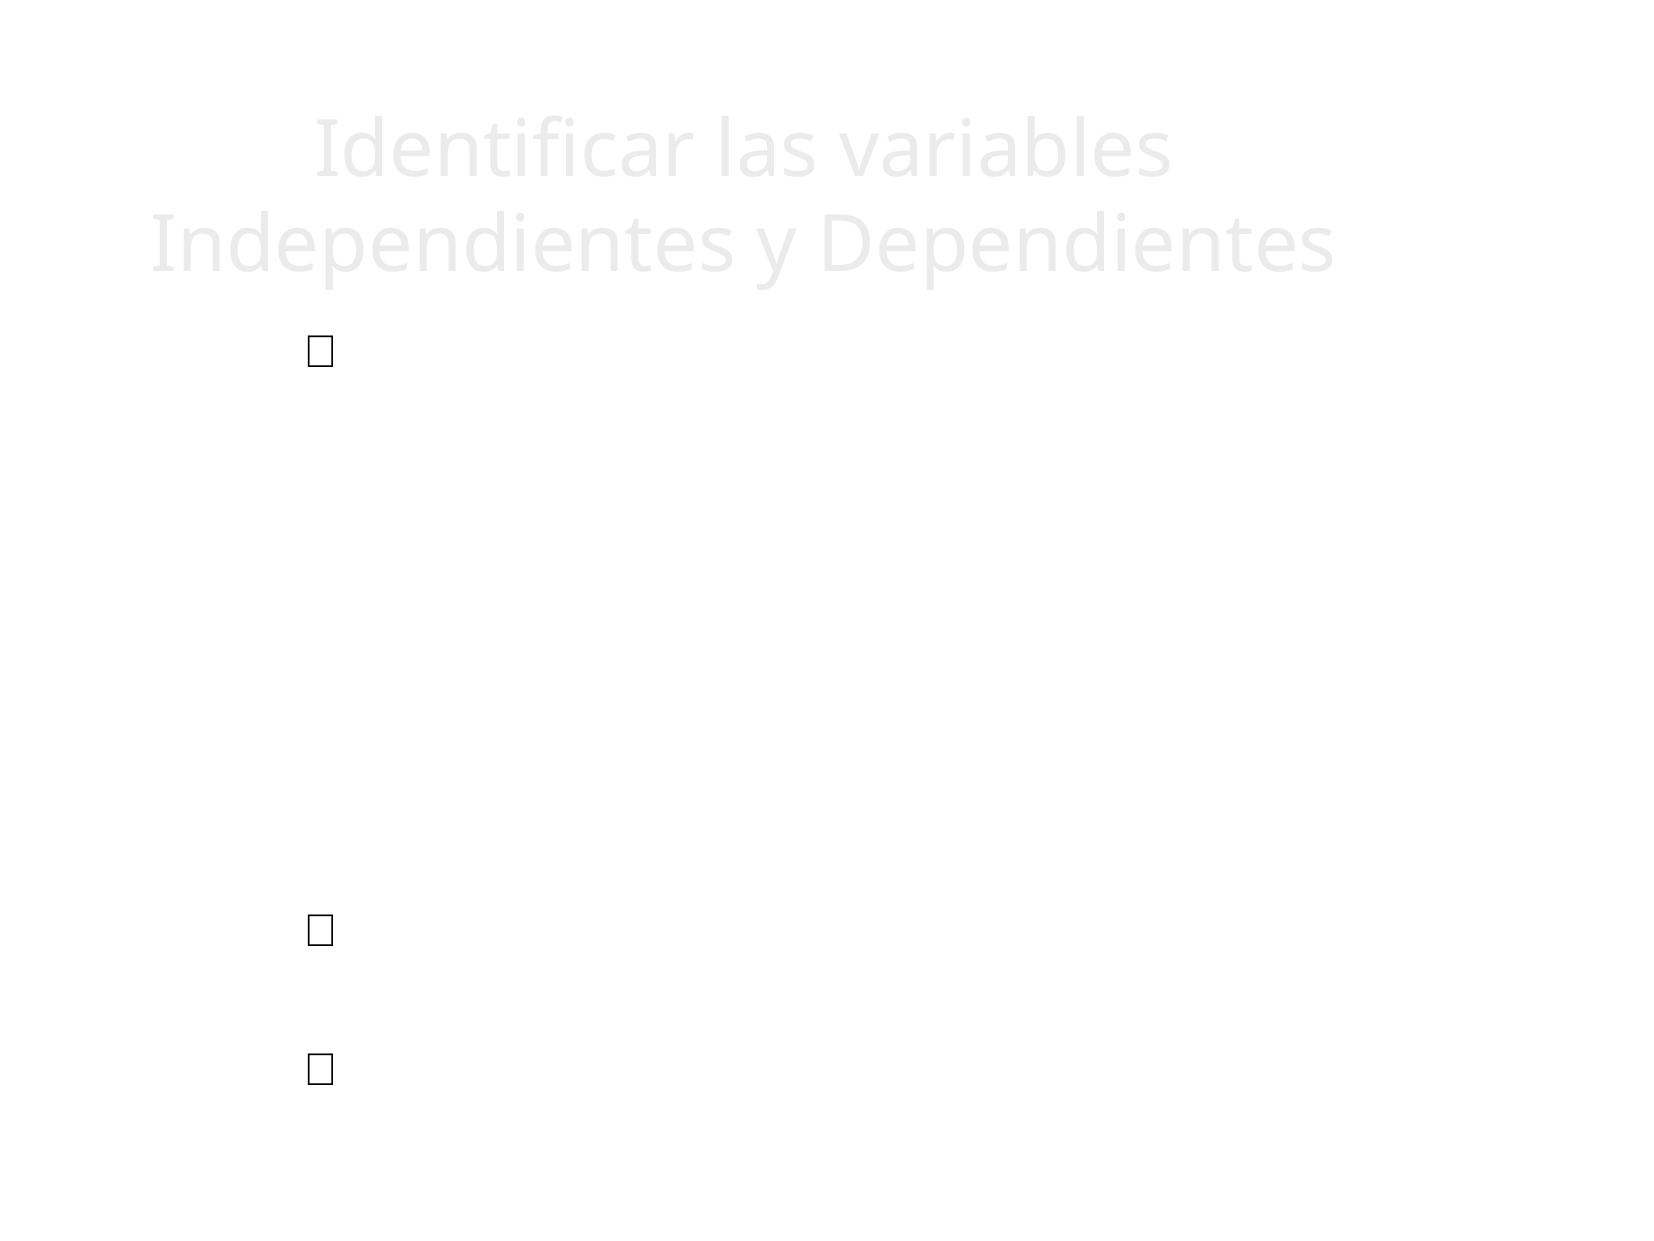

# Identificar las variables Independientes y Dependientes
	“El cerebro es un órgano muy complejo y con frecuencia no funciona al máximo de sus potencialidades, ello puede deberse a alteraciones genéticas o bien a que el medio ambiente no sea adecuado para permitir el máximo desarrollo de las capacidades genéticas con que el niño nace. Sin duda alguna esta segunda causa es la más importante. (1) El déficit de nutrientes, especial- mente durante la etapa de crecimiento y desarrollo rápido durante los dos primeros años de vida y un medio ambiente falto de estimulación, factores que generalmente van muy unidos, son indudablemente la mayor causa de retraso en el funcionamiento cerebral.
	V. I. En este caso son dos: “Cantidad de nutrientes en los dos primeros años de vida ” y “presencia o ausencia de estimulación”.
	V. D. “Nivel de funcionamiento cerebral”.